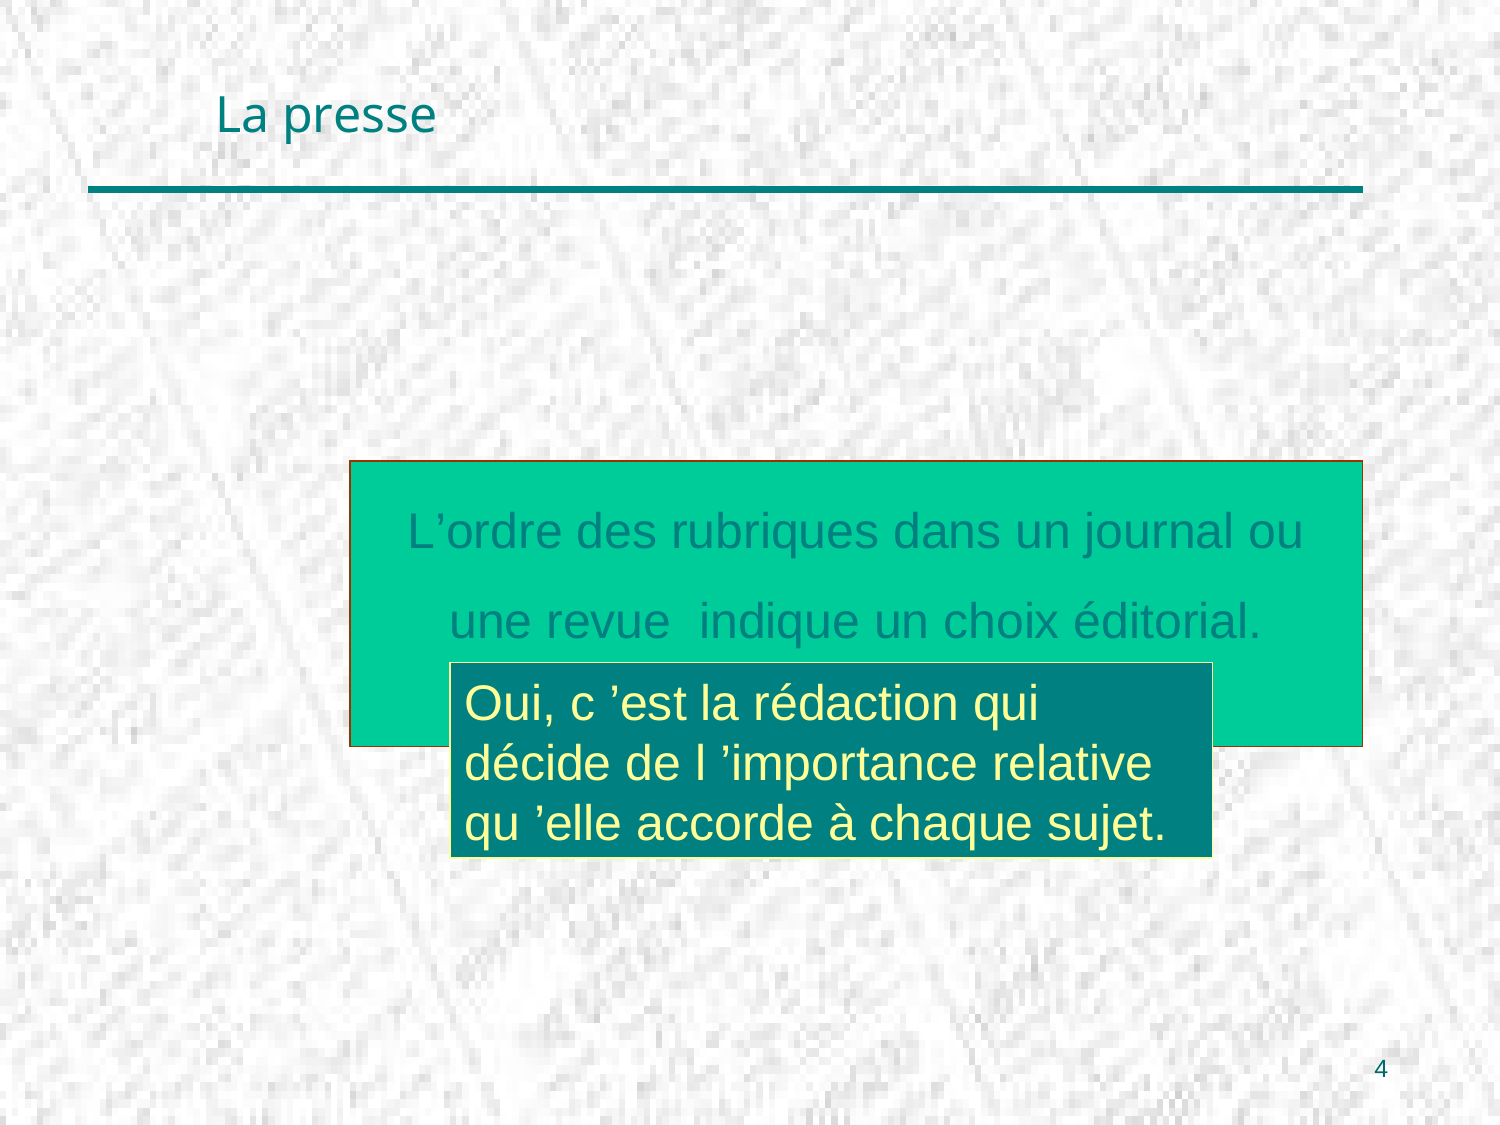

La presse
L’ordre des rubriques dans un journal ou une revue indique un choix éditorial.
Vrai / Faux ?
Oui, c ’est la rédaction qui décide de l ’importance relative qu ’elle accorde à chaque sujet.
4